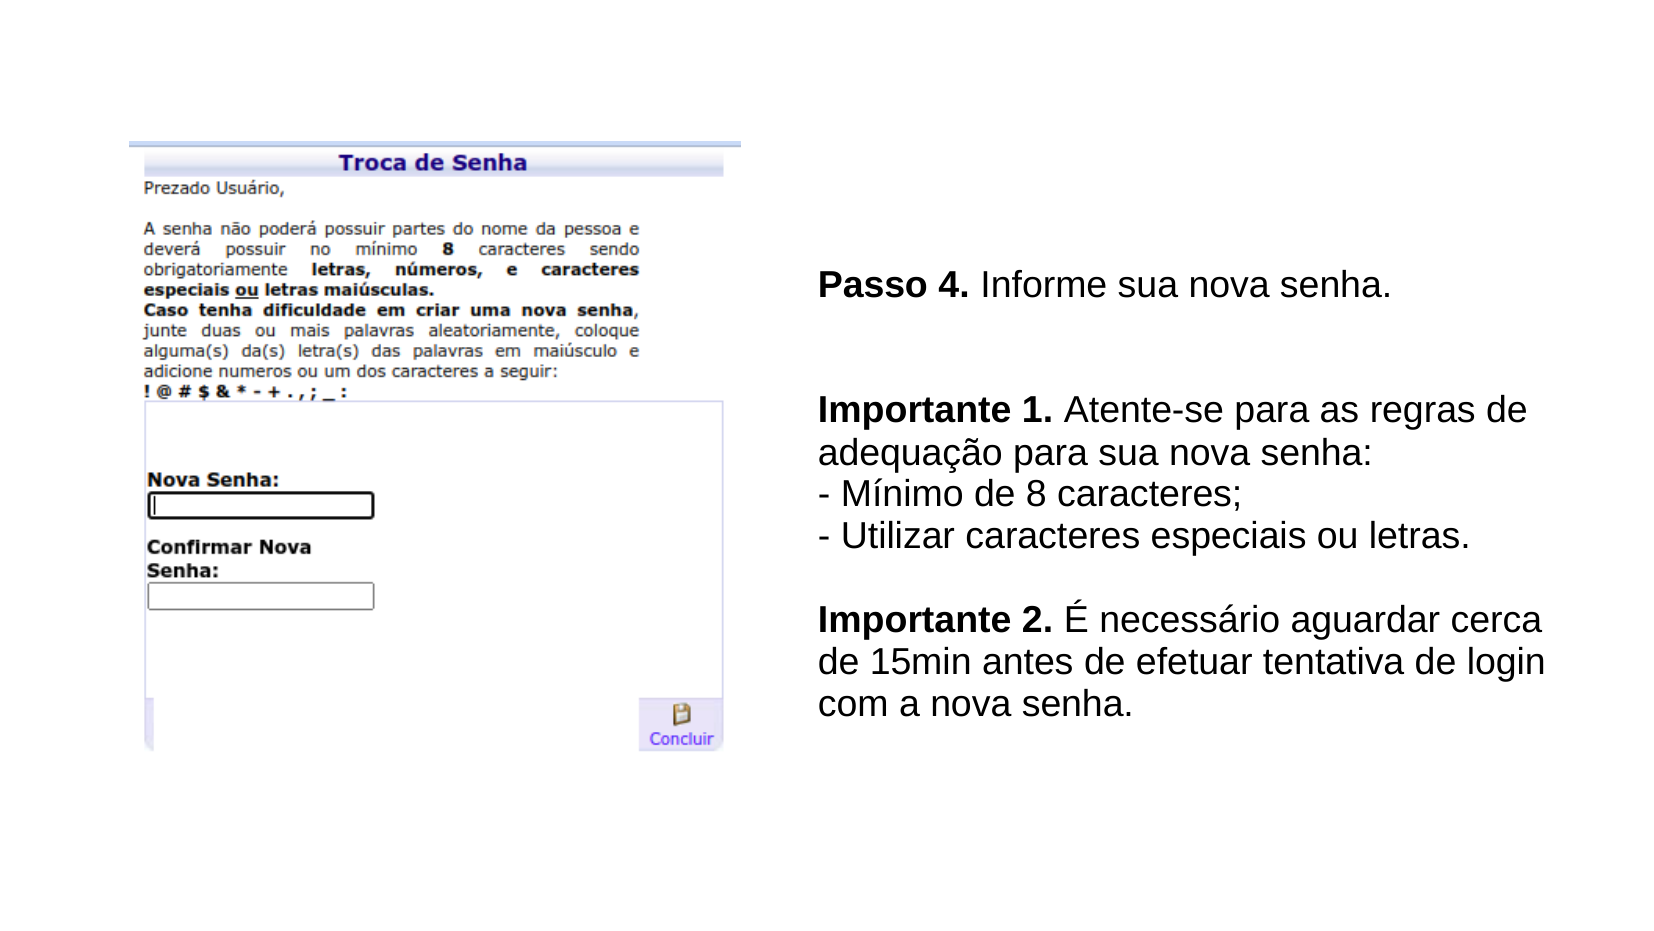

Passo 4. Informe sua nova senha.
Importante 1. Atente-se para as regras de adequação para sua nova senha:
- Mínimo de 8 caracteres;
- Utilizar caracteres especiais ou letras.
Importante 2. É necessário aguardar cerca de 15min antes de efetuar tentativa de login com a nova senha.